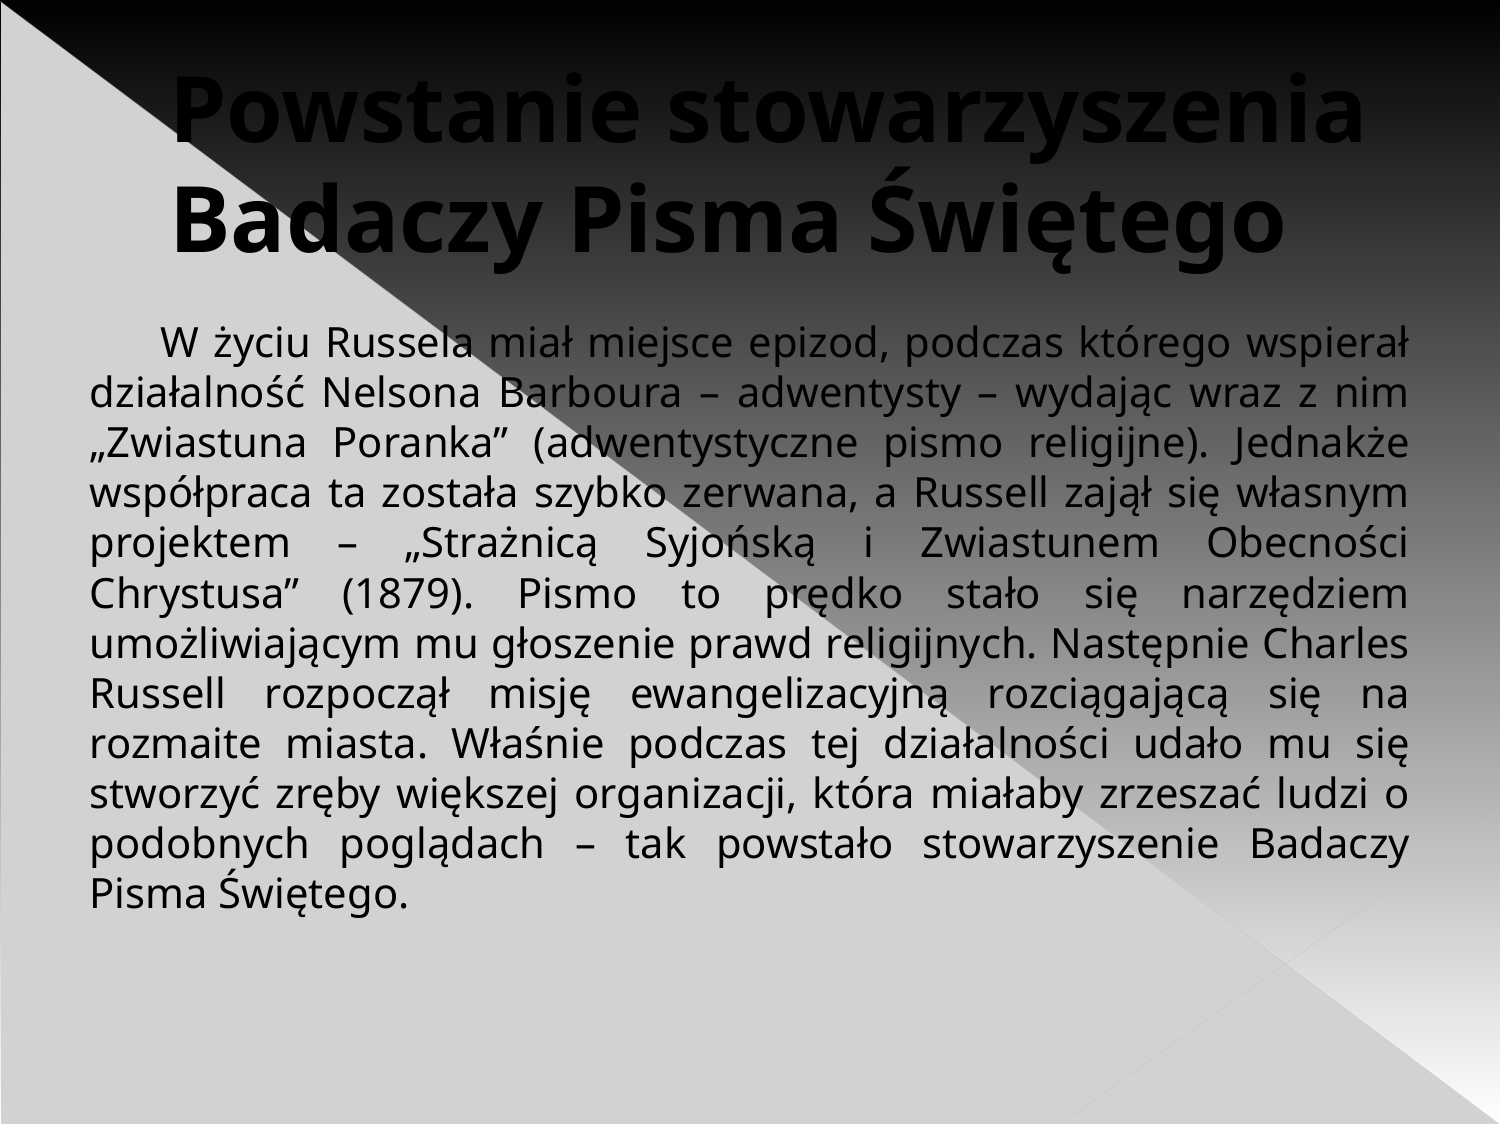

# Powstanie stowarzyszenia Badaczy Pisma Świętego
 W życiu Russela miał miejsce epizod, podczas którego wspierał działalność Nelsona Barboura – adwentysty – wydając wraz z nim „Zwiastuna Poranka” (adwentystyczne pismo religijne). Jednakże współpraca ta została szybko zerwana, a Russell zajął się własnym projektem – „Strażnicą Syjońską i Zwiastunem Obecności Chrystusa” (1879). Pismo to prędko stało się narzędziem umożliwiającym mu głoszenie prawd religijnych. Następnie Charles Russell rozpoczął misję ewangelizacyjną rozciągającą się na rozmaite miasta. Właśnie podczas tej działalności udało mu się stworzyć zręby większej organizacji, która miałaby zrzeszać ludzi o podobnych poglądach – tak powstało stowarzyszenie Badaczy Pisma Świętego.